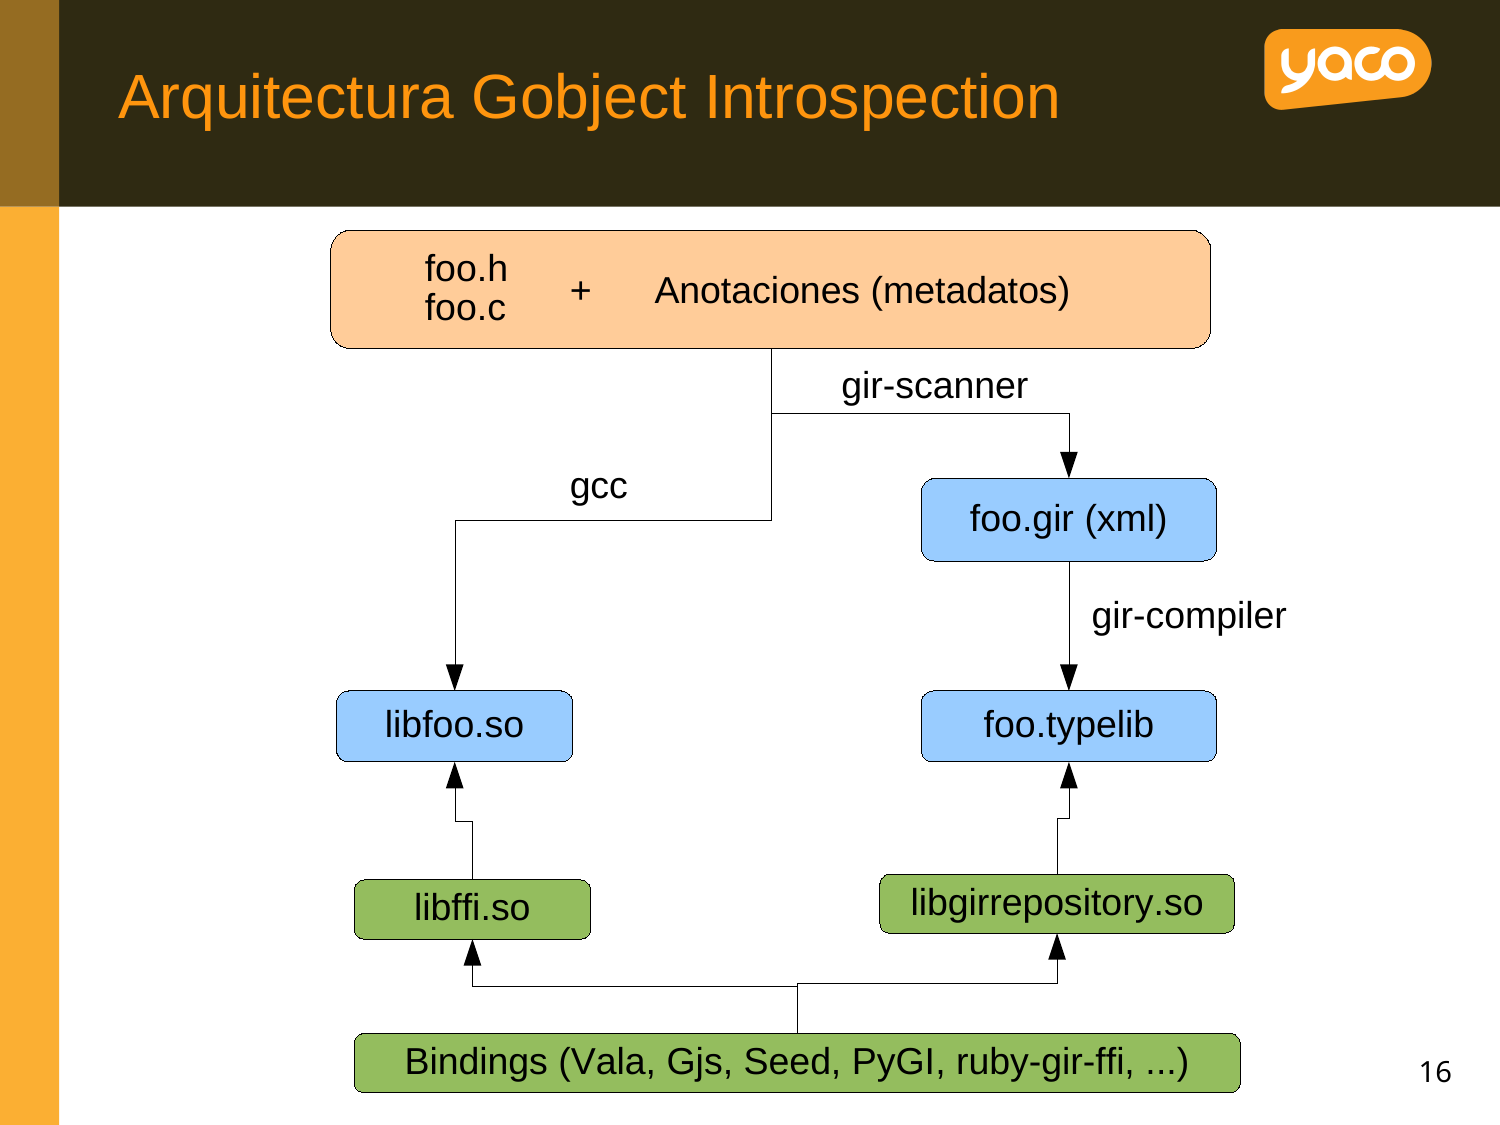

# Arquitectura Gobject Introspection
	foo.h
	foo.c
+ Anotaciones (metadatos)
gir-scanner
gcc
foo.gir (xml)
gir-compiler
libfoo.so
foo.typelib
libgirrepository.so
libffi.so
16
Bindings (Vala, Gjs, Seed, PyGI, ruby-gir-ffi, ...)